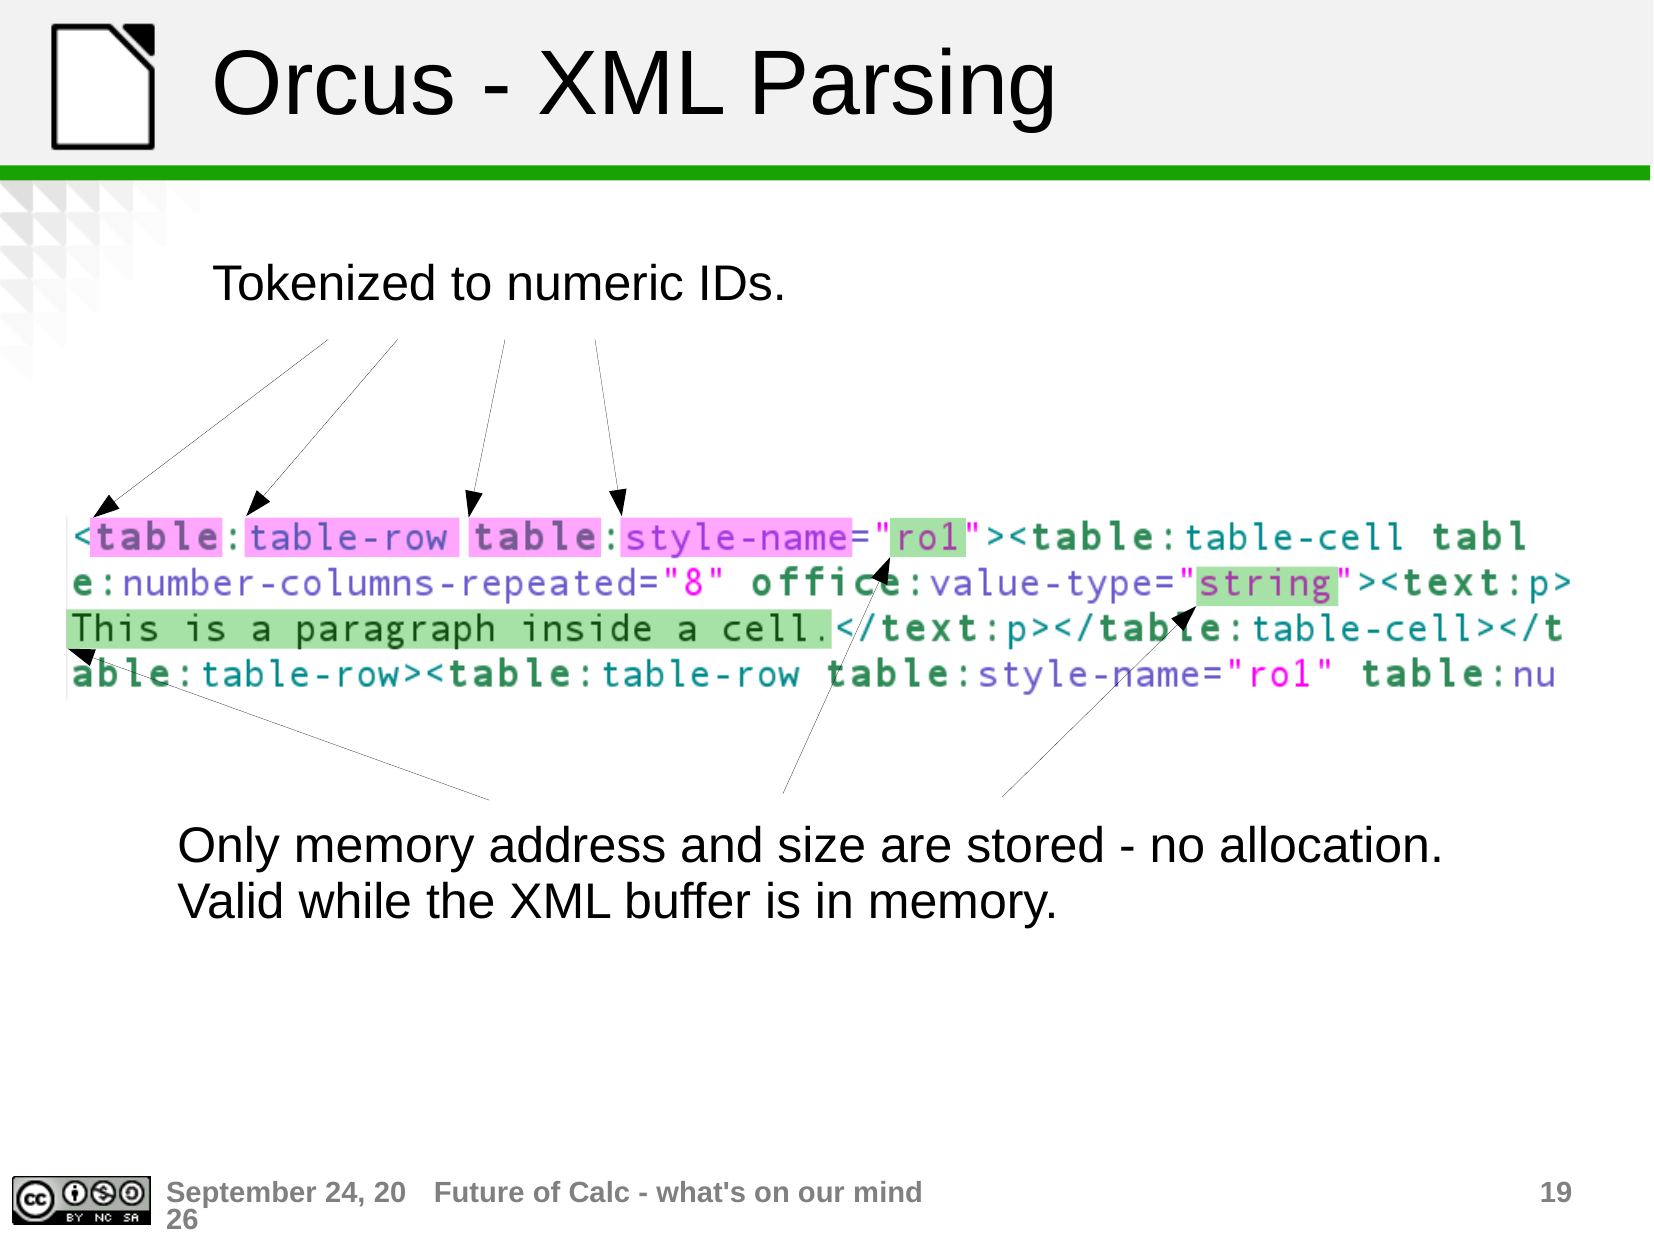

# Orcus - XML Parsing
Tokenized to numeric IDs.
Only memory address and size are stored - no allocation.
Valid while the XML buffer is in memory.
Future of Calc - what's on our mind
19